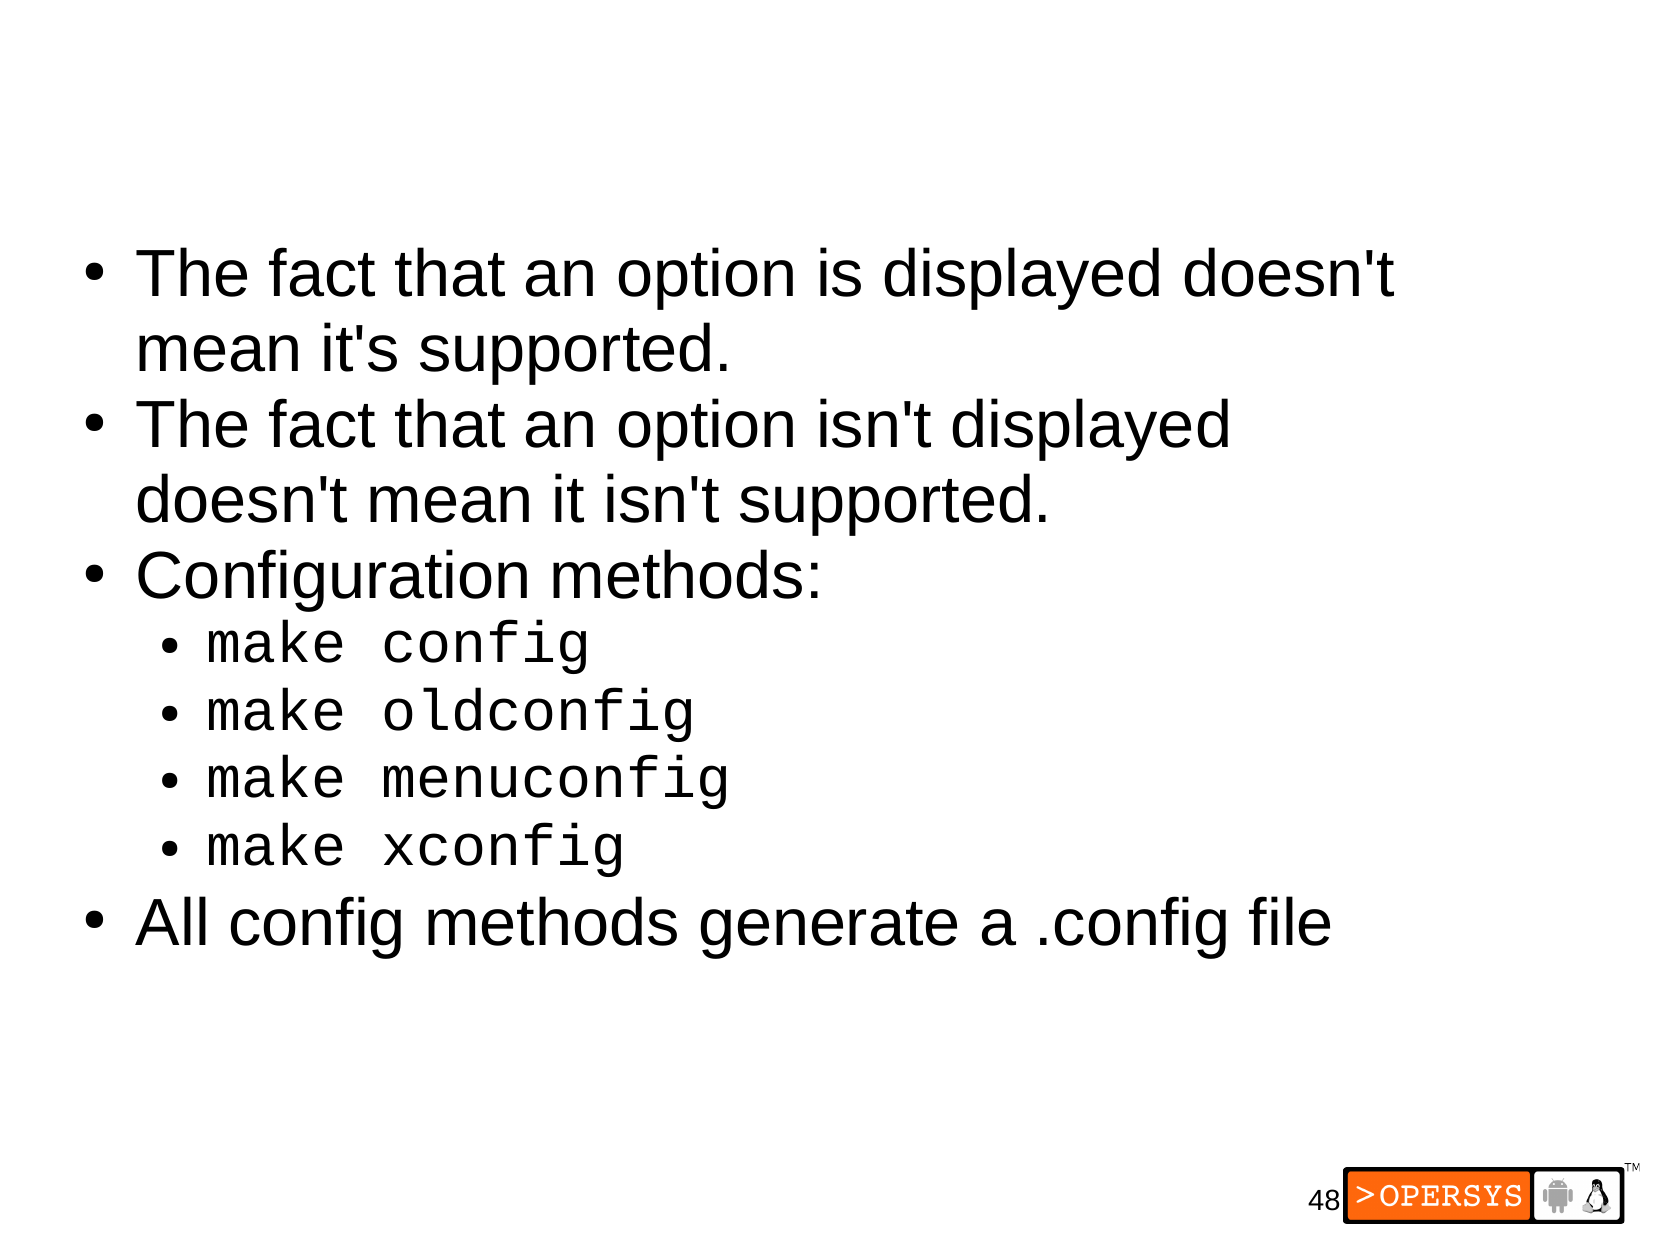

# The fact that an option is displayed doesn't mean it's supported.
The fact that an option isn't displayed doesn't mean it isn't supported.
Configuration methods:
make config
make oldconfig
make menuconfig
make xconfig
All config methods generate a .config file